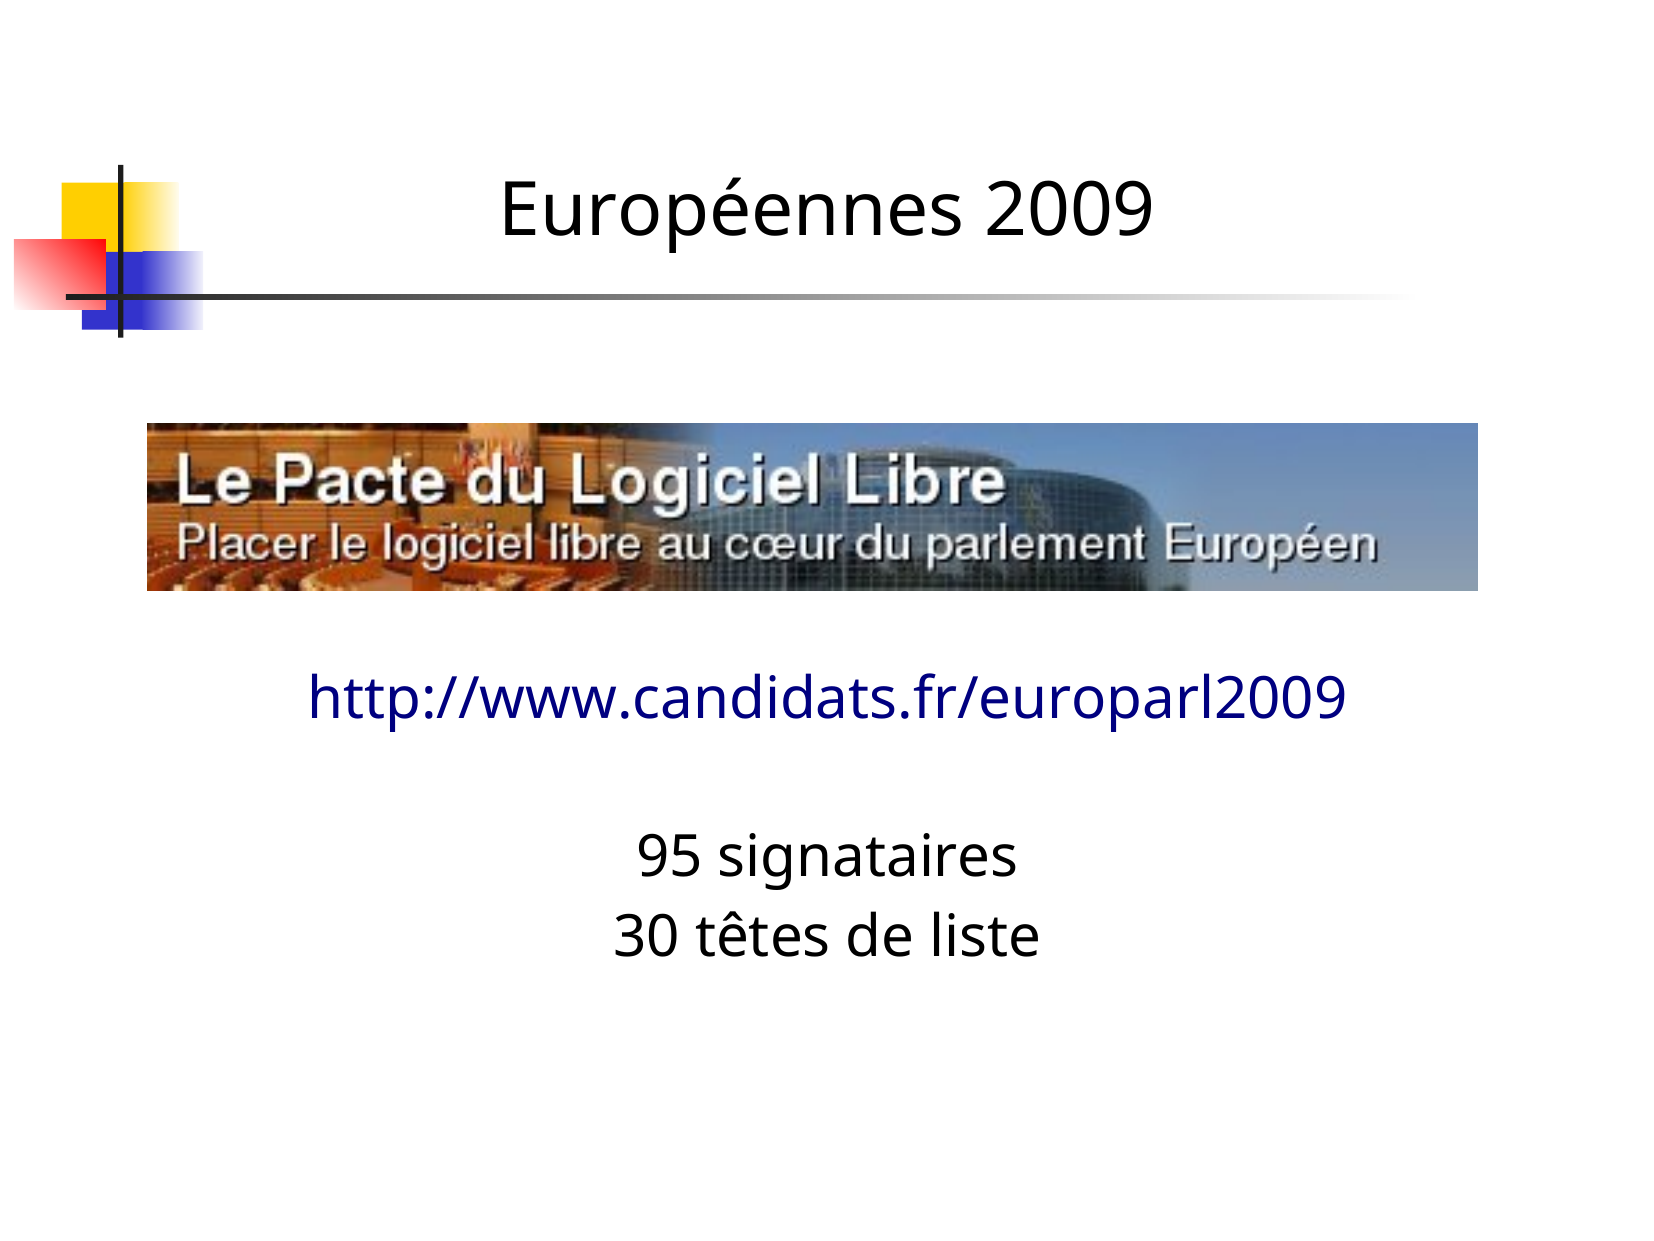

# Européennes 2009
http://www.candidats.fr/europarl2009
95 signataires
30 têtes de liste